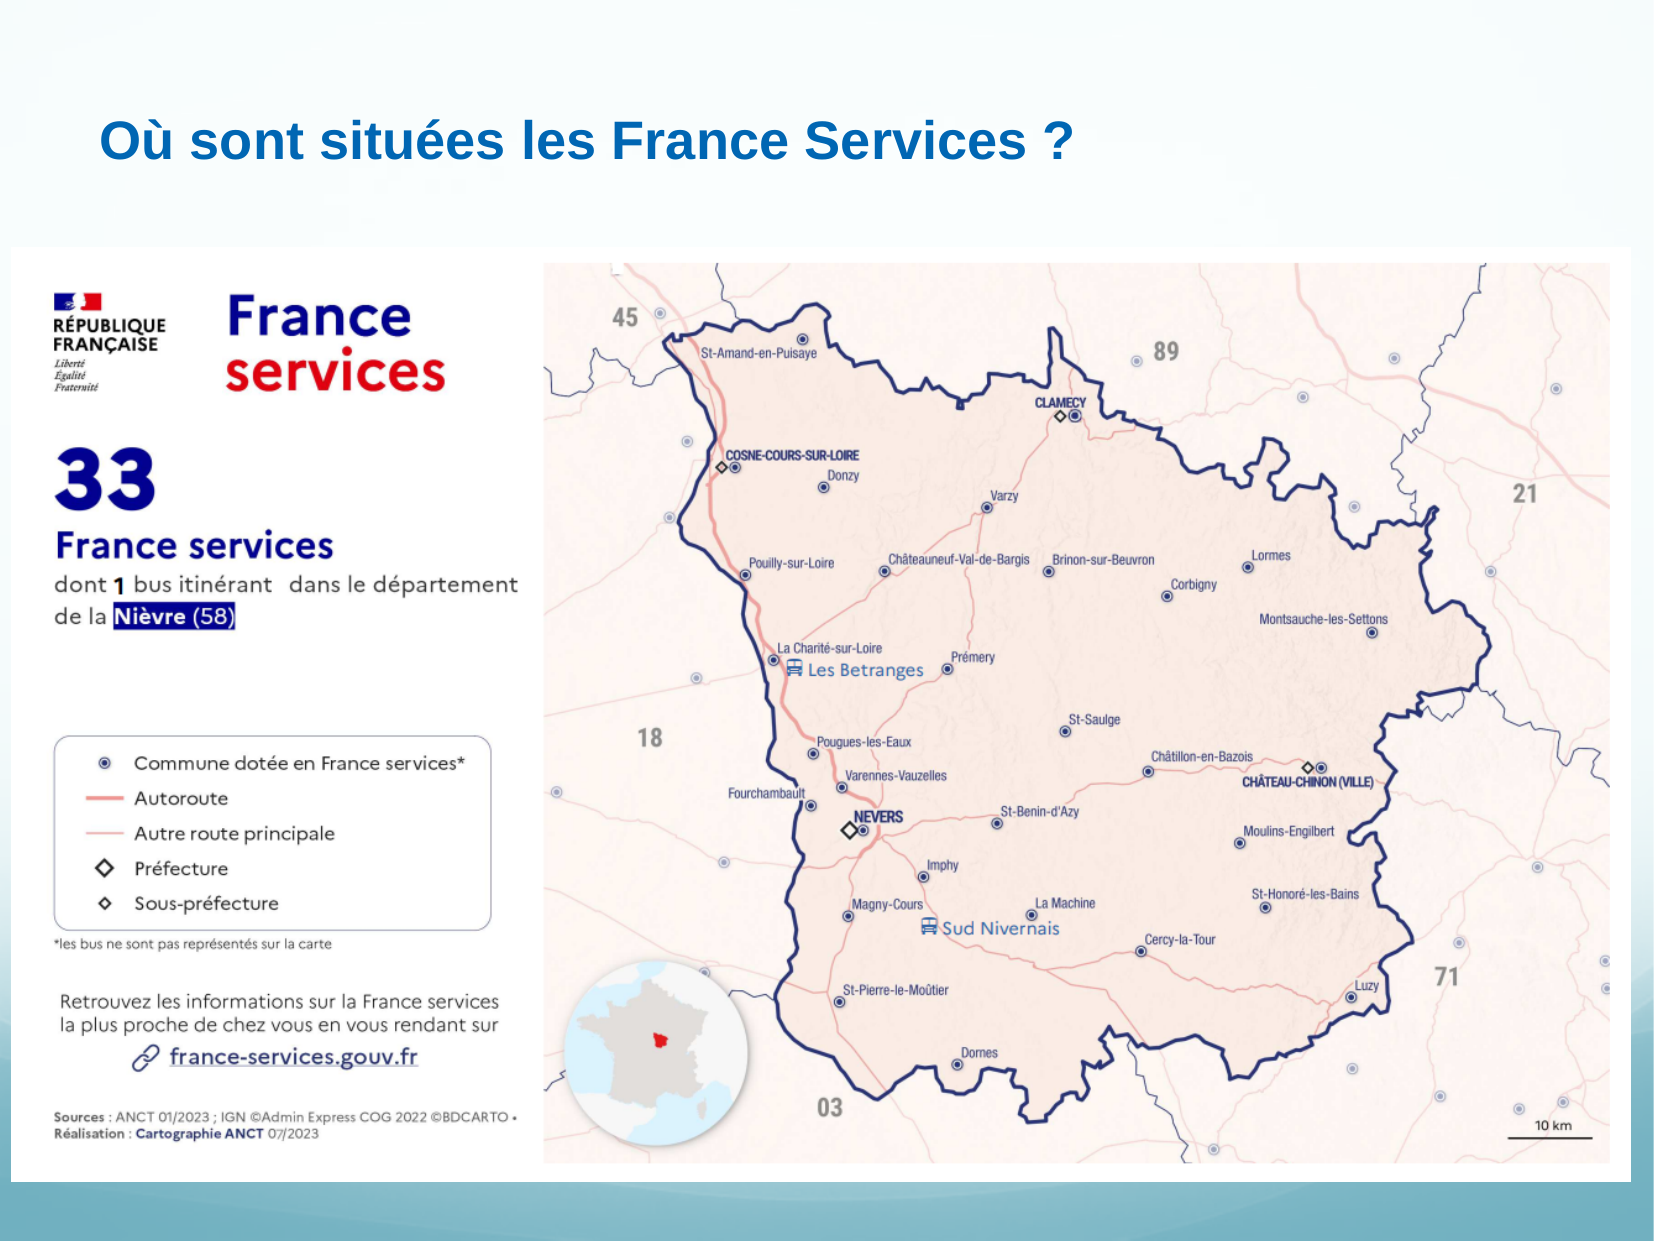

# Où sont situées les France Services ?